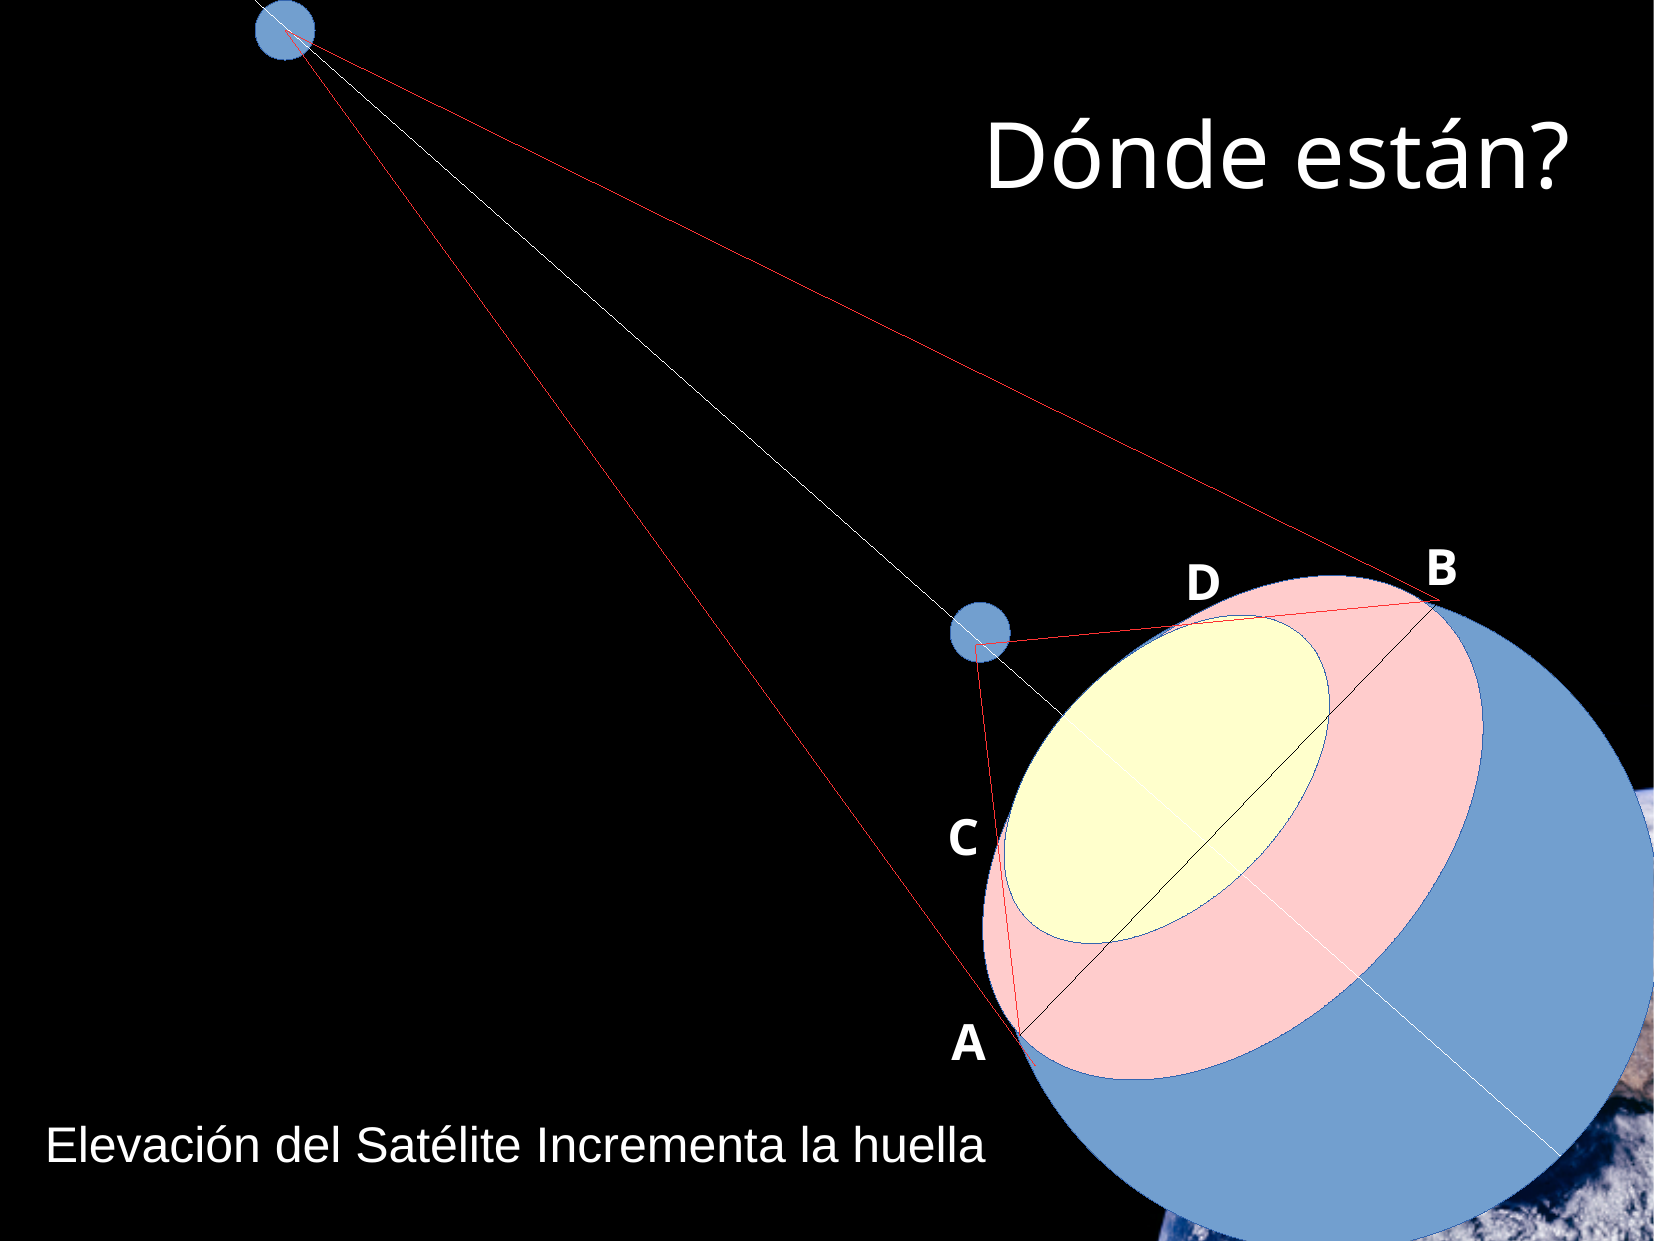

# Dónde están?
B
D
C
A
Elevación del Satélite Incrementa la huella